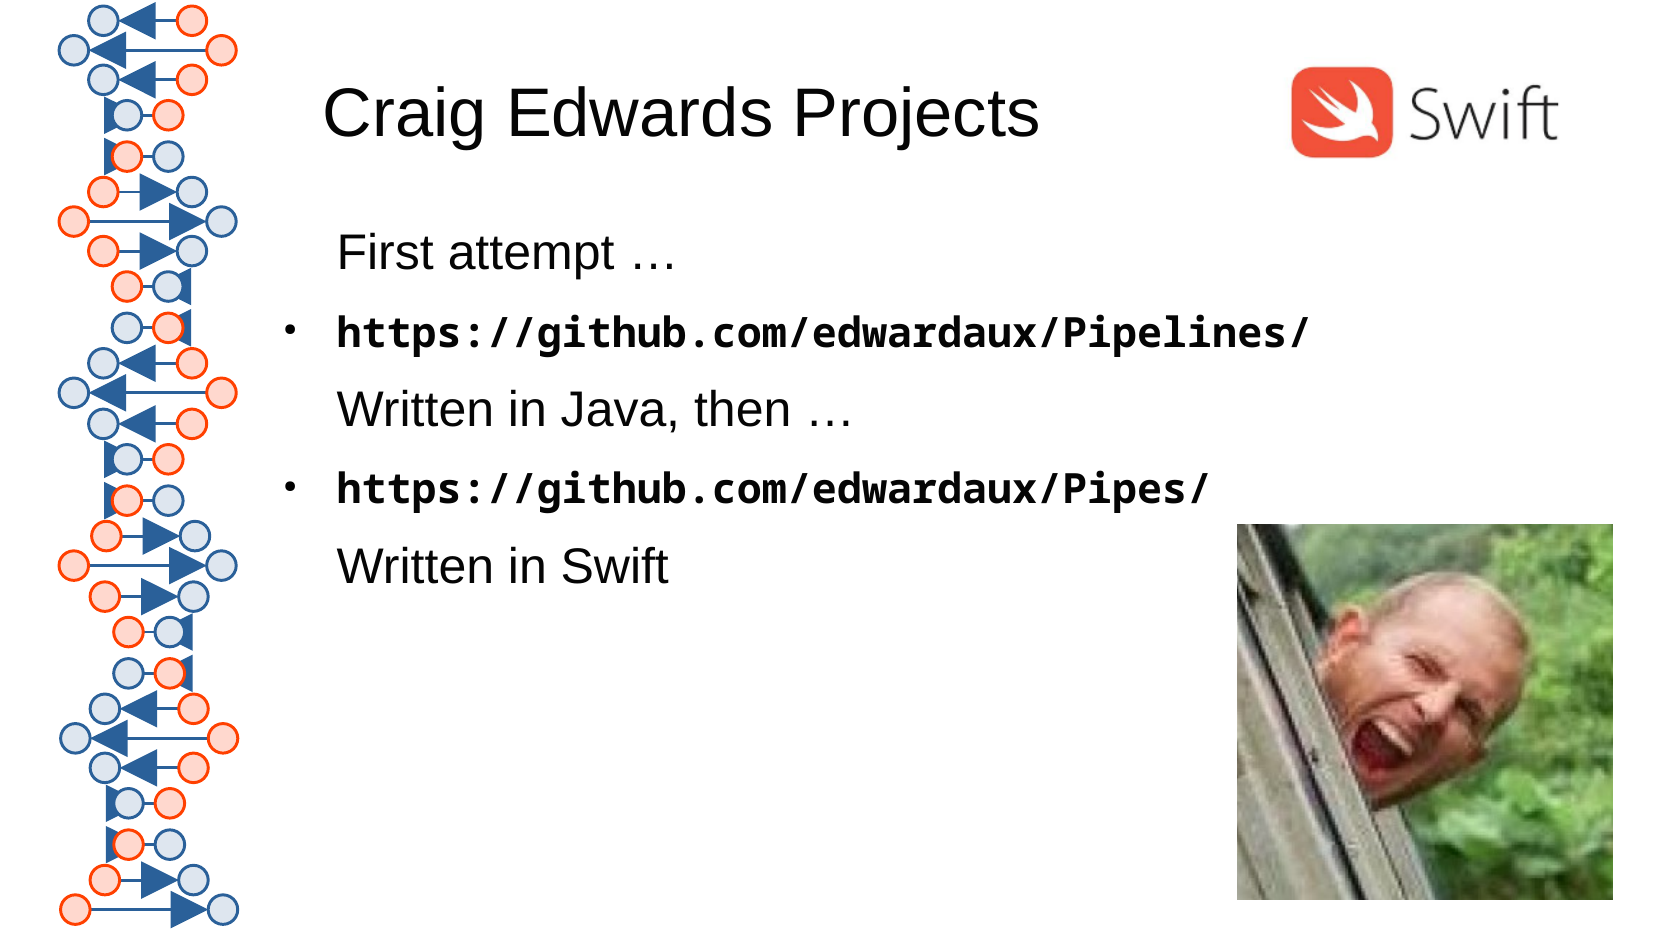

# Craig Edwards Projects
First attempt …
https://github.com/edwardaux/Pipelines/
Written in Java, then …
https://github.com/edwardaux/Pipes/
Written in Swift
11